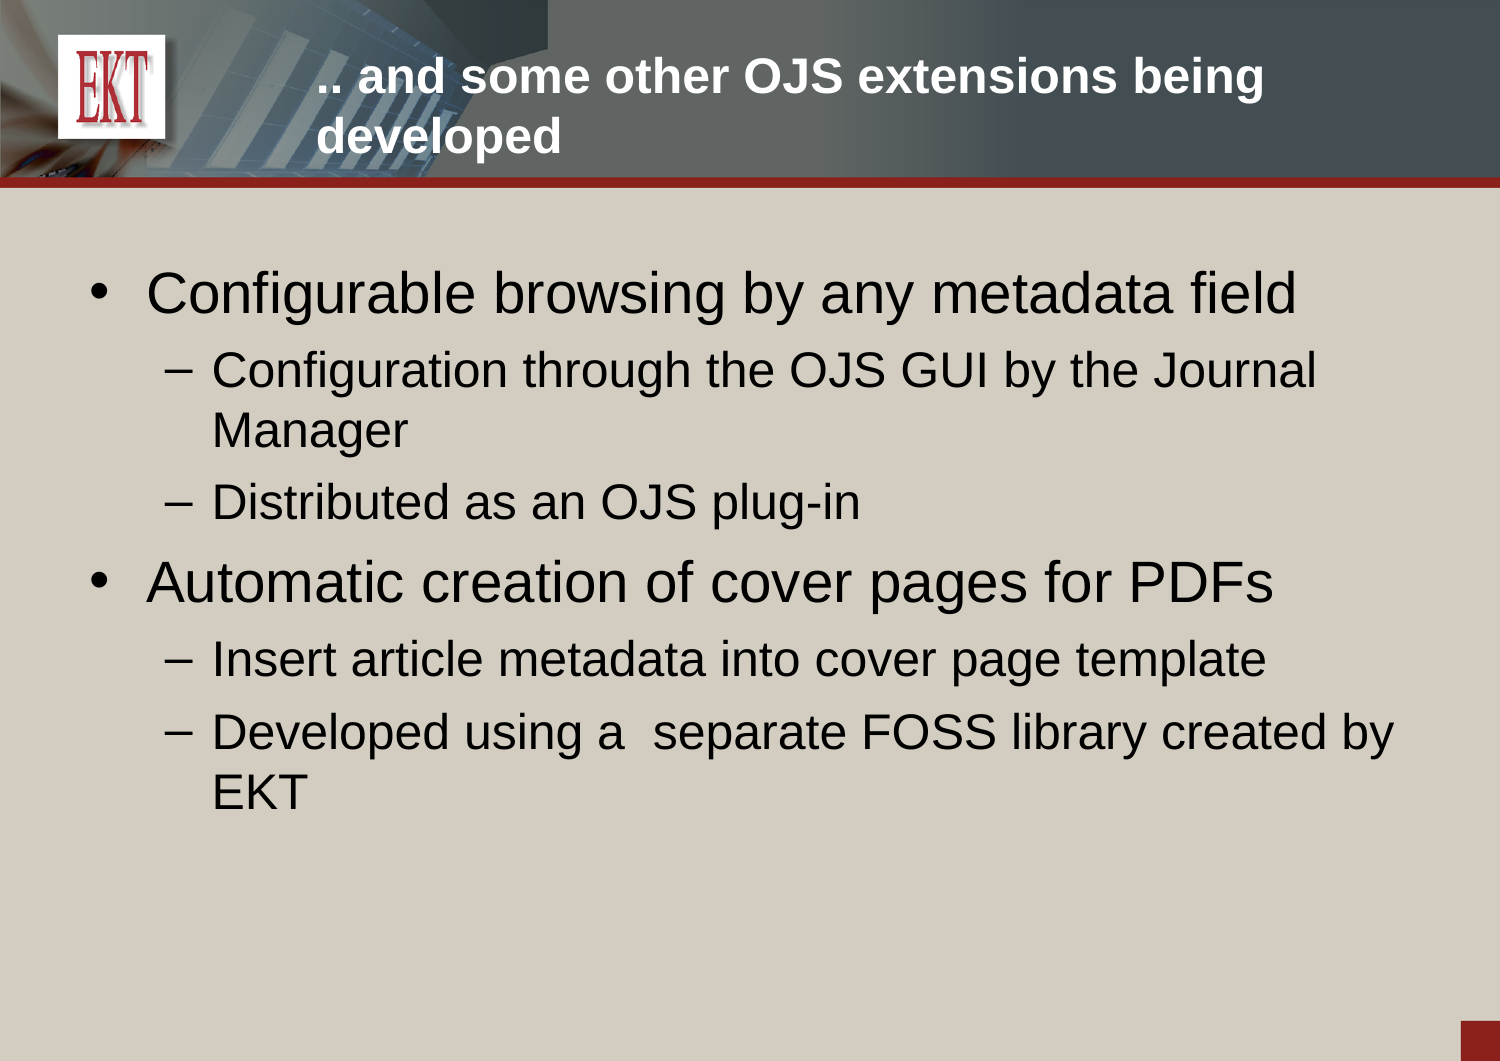

# .. and some other OJS extensions being developed
Configurable browsing by any metadata field
Configuration through the OJS GUI by the Journal Manager
Distributed as an OJS plug-in
Automatic creation of cover pages for PDFs
Insert article metadata into cover page template
Developed using a separate FOSS library created by EKT